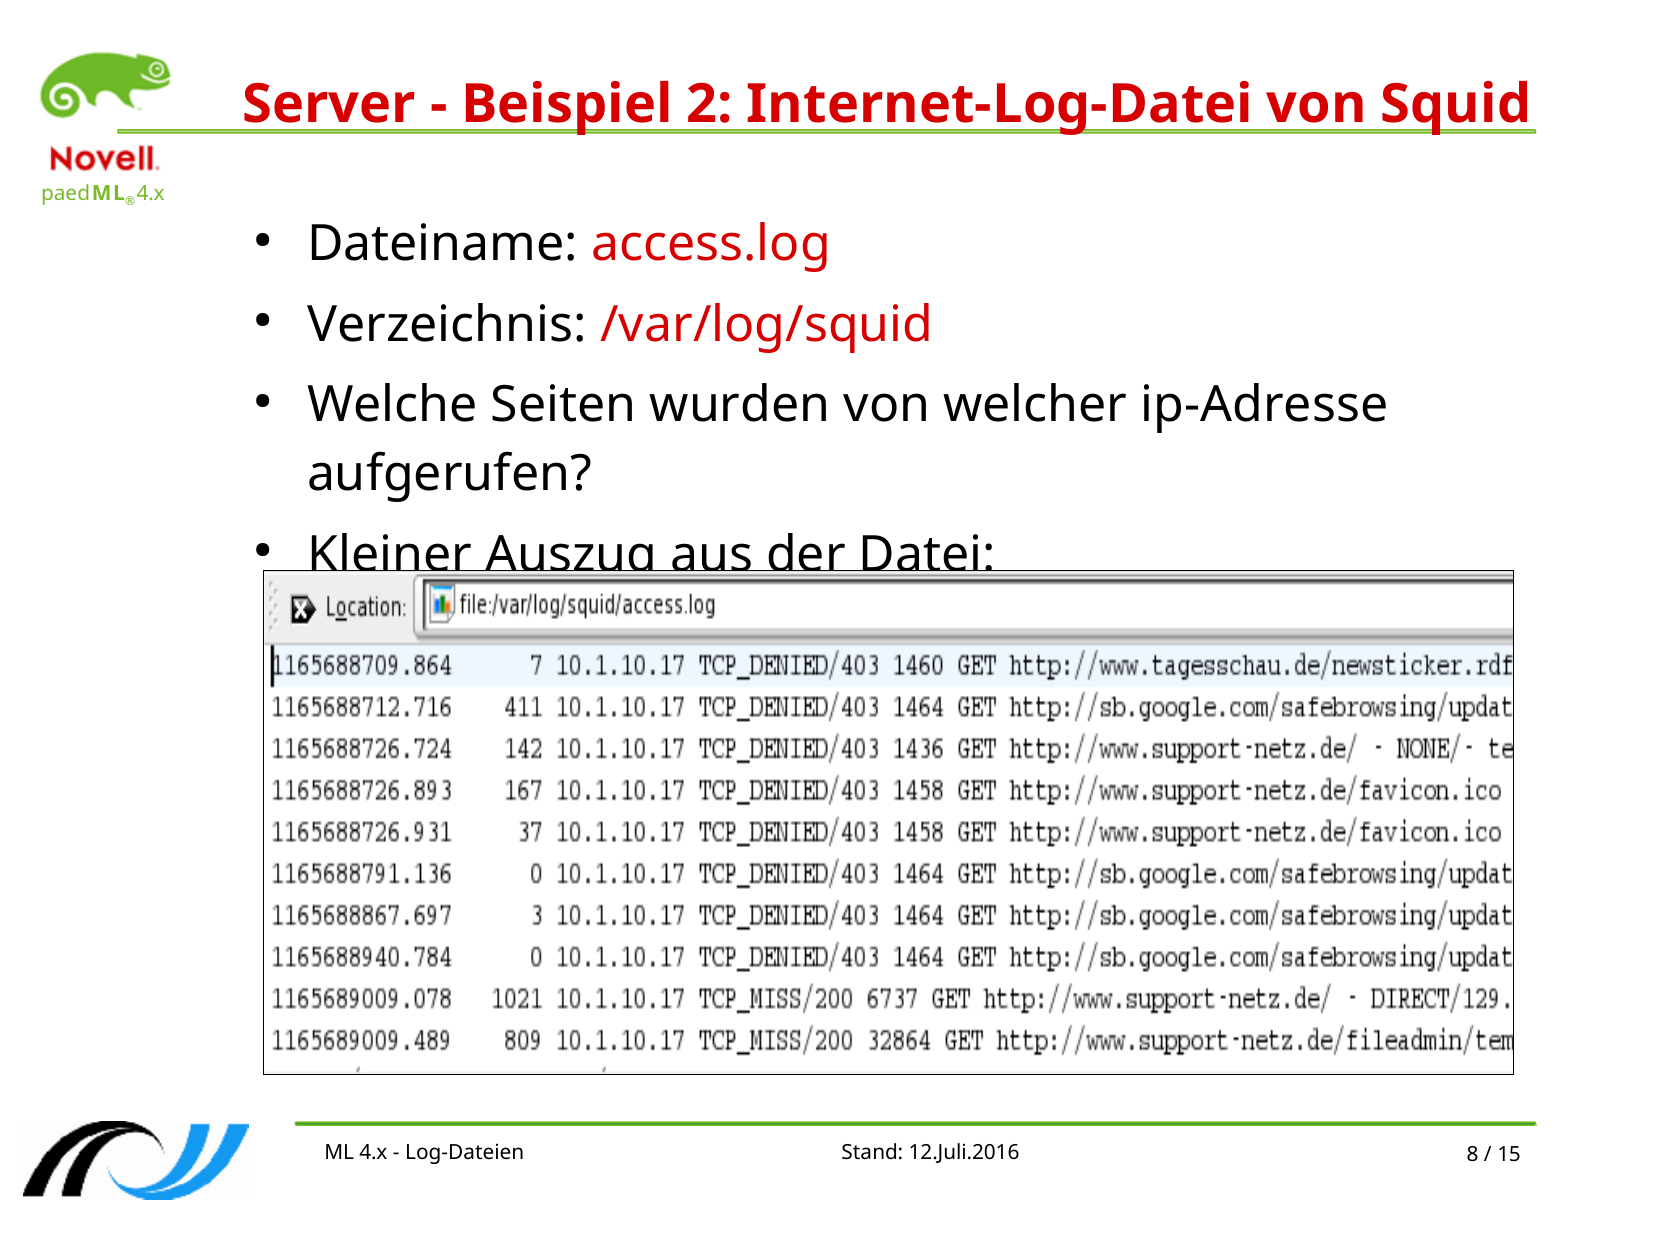

# Server - Beispiel 2: Internet-Log-Datei von Squid
Dateiname: access.log
Verzeichnis: /var/log/squid
Welche Seiten wurden von welcher ip-Adresse aufgerufen?
Kleiner Auszug aus der Datei:
ML 4.x - Log-Dateien
12.Juli.2016
8